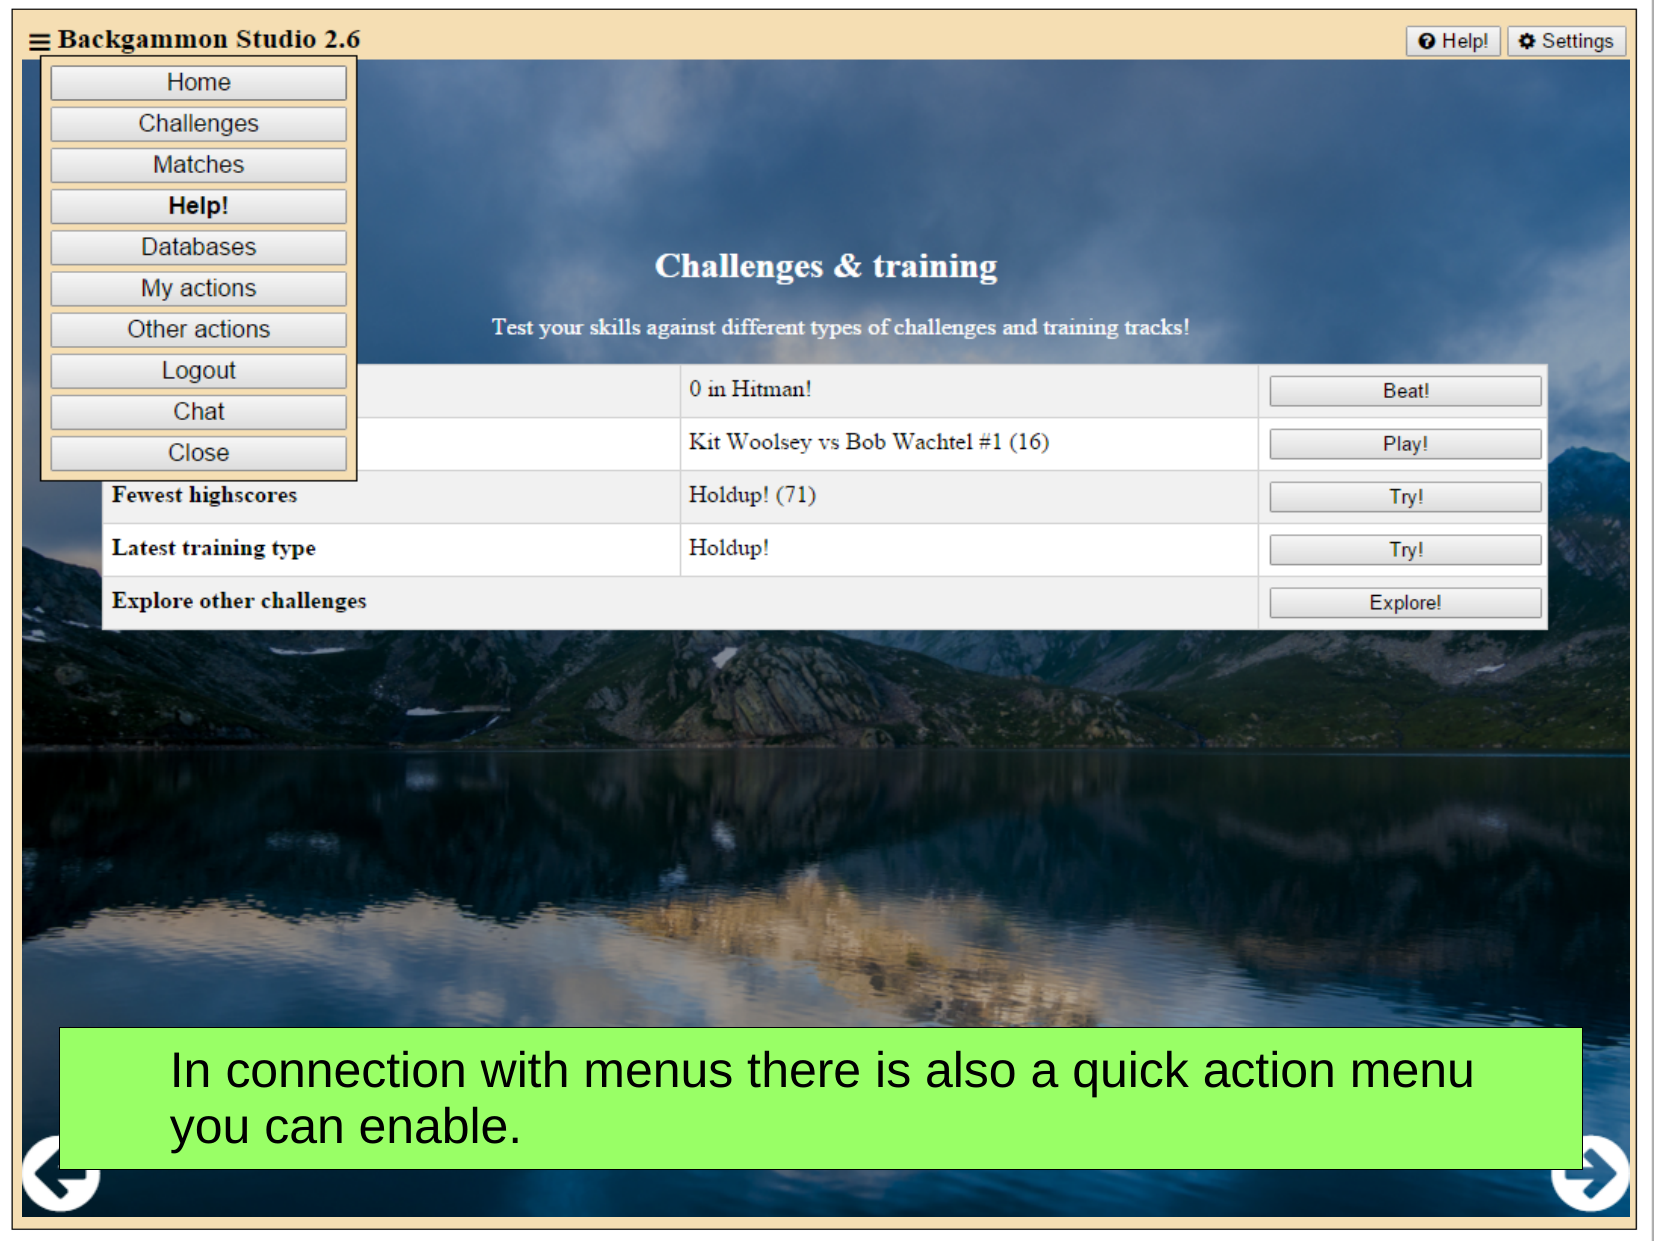

# Backgammon Studio
In connection with menus there is also a quick action menu
you can enable.